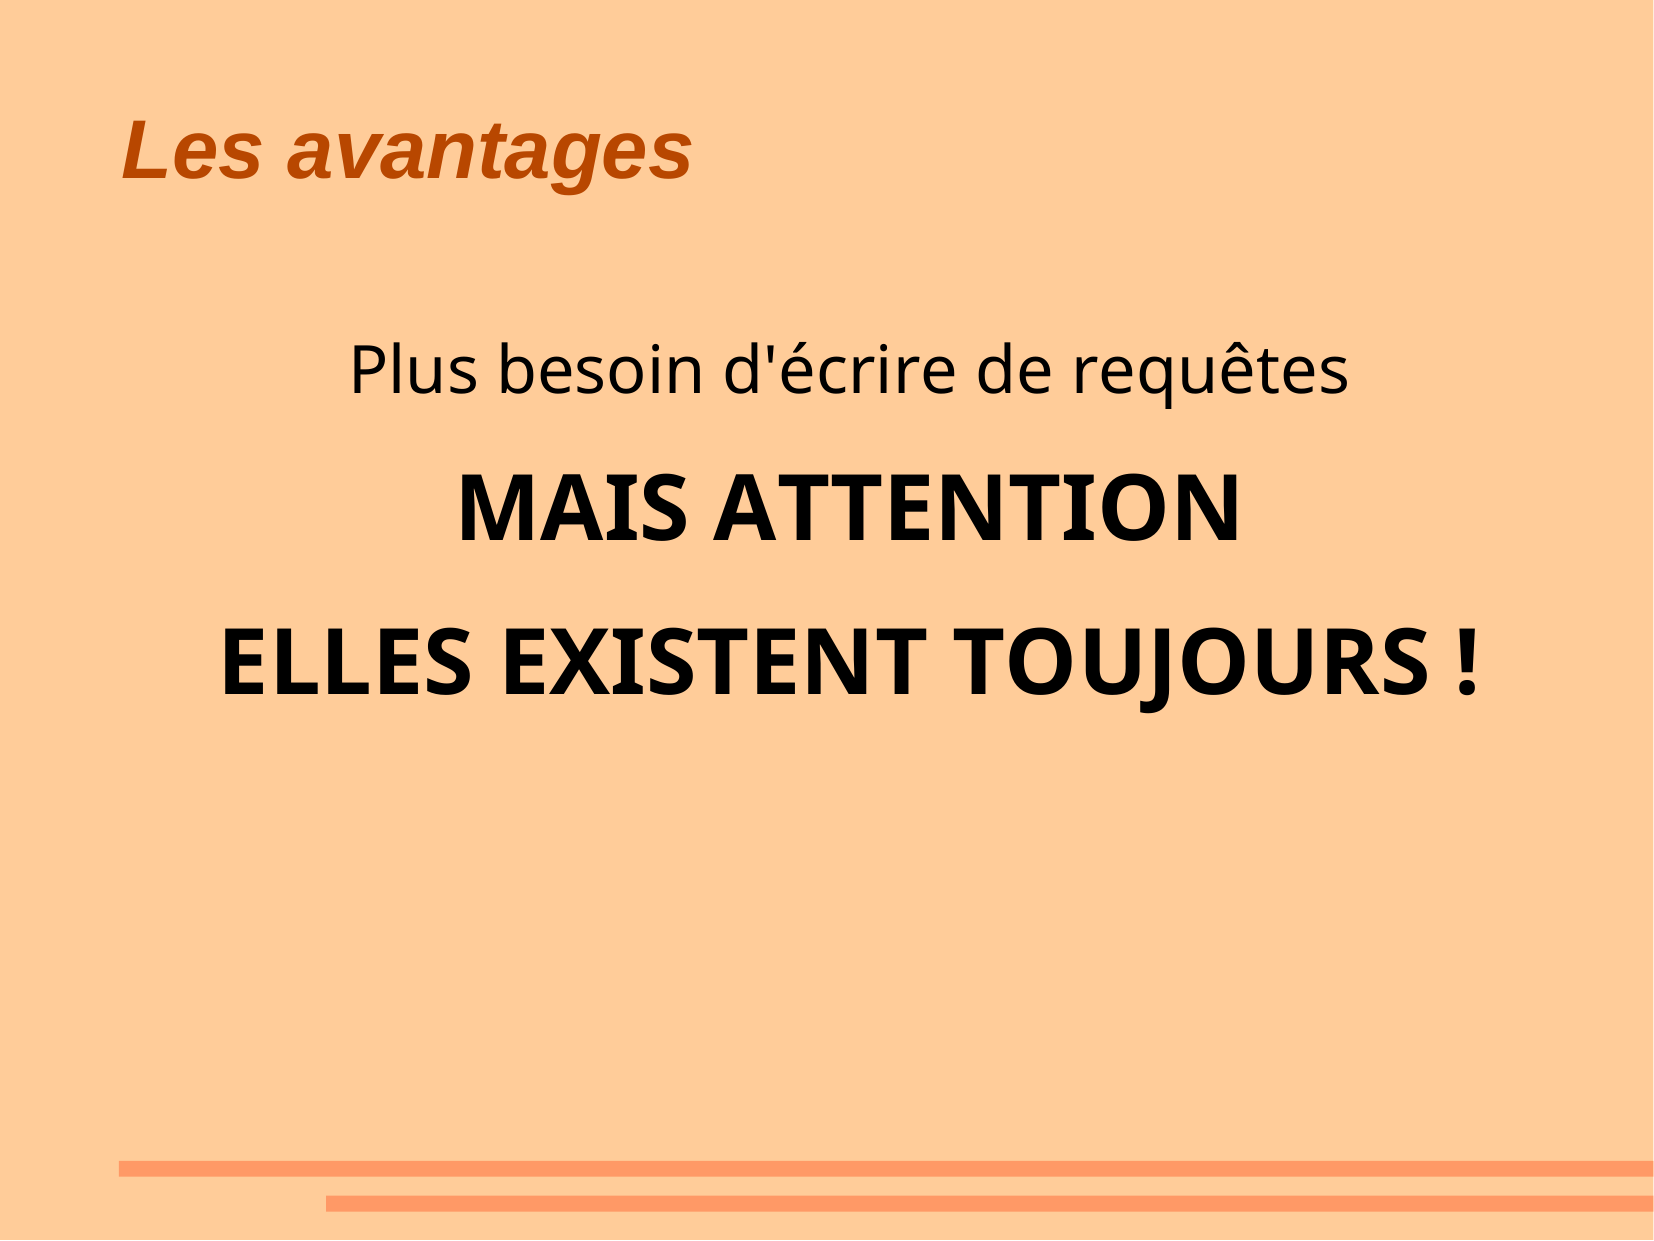

# Les avantages
Plus besoin d'écrire de requêtes
MAIS ATTENTION
ELLES EXISTENT TOUJOURS !